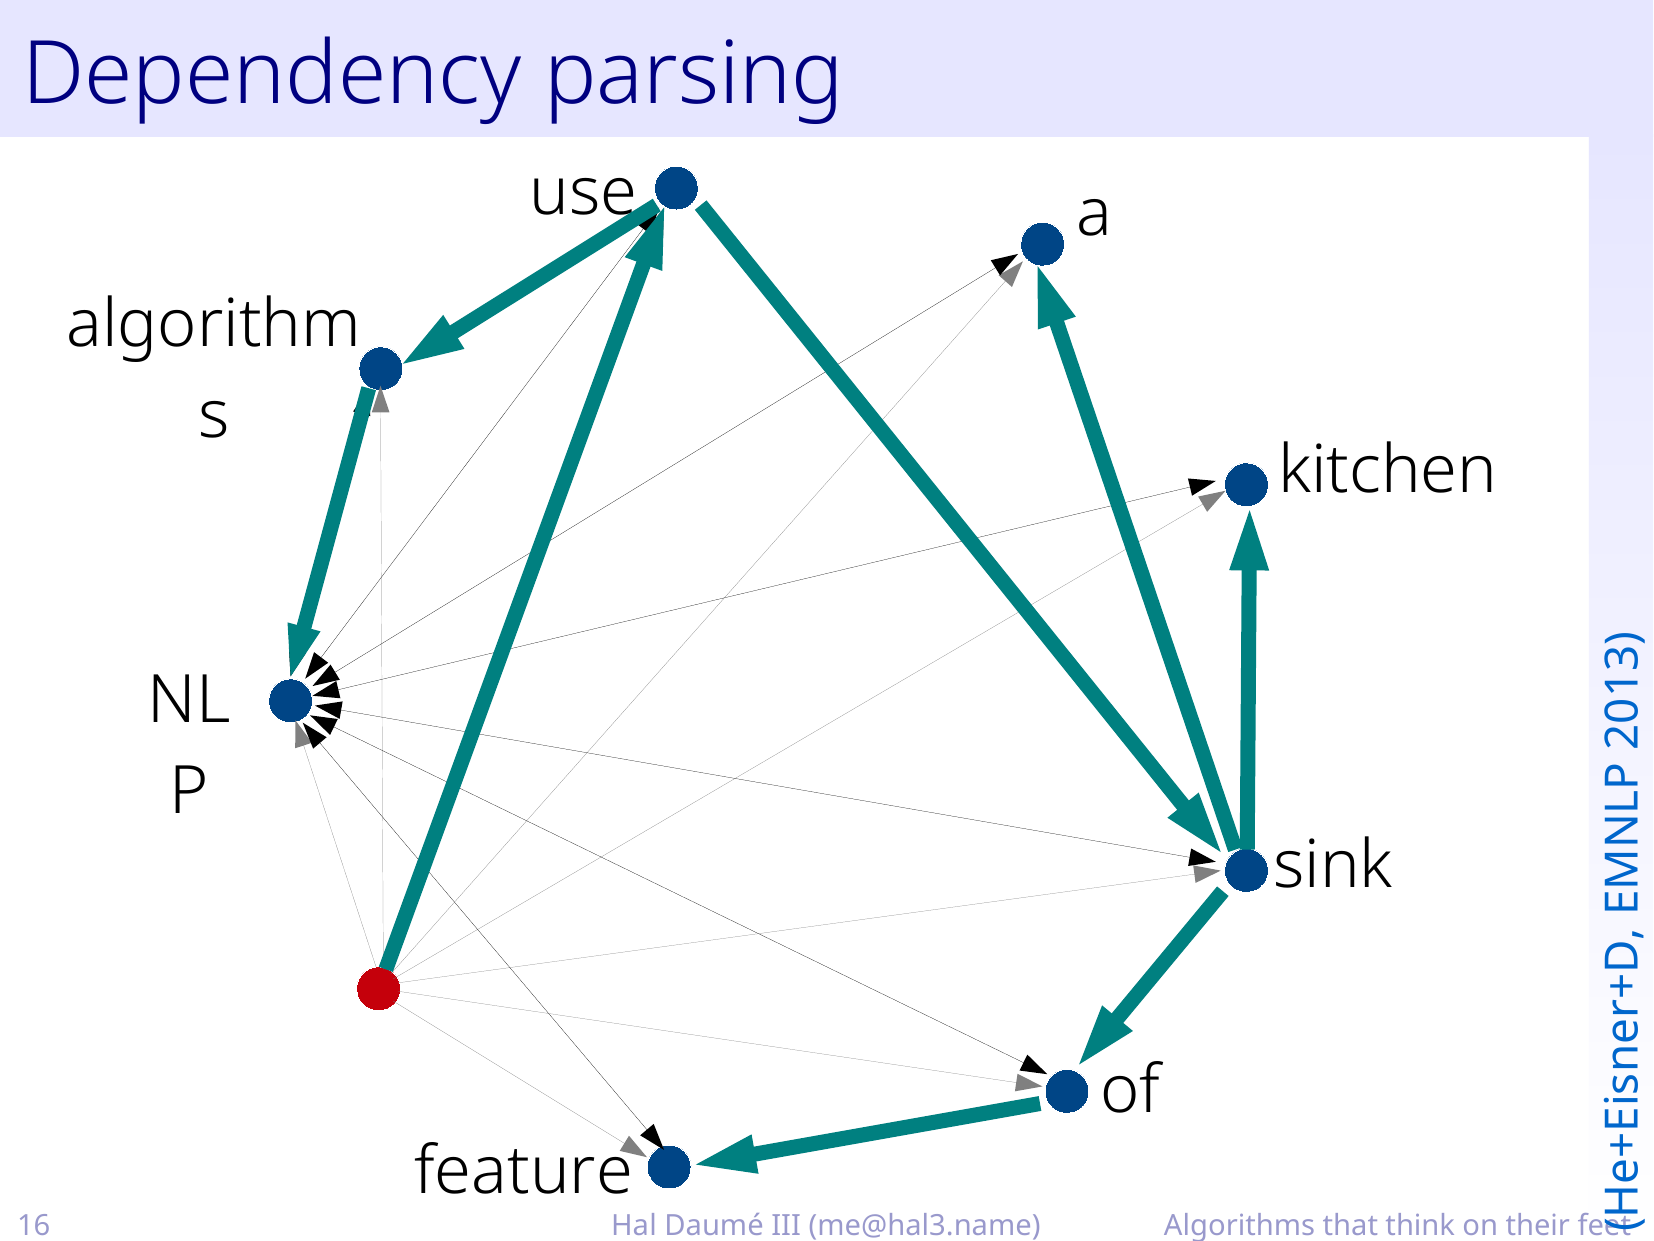

# Dependency parsing
use
a
algorithms
kitchen
NLP
sink
of
features
(He+Eisner+D, EMNLP 2013)